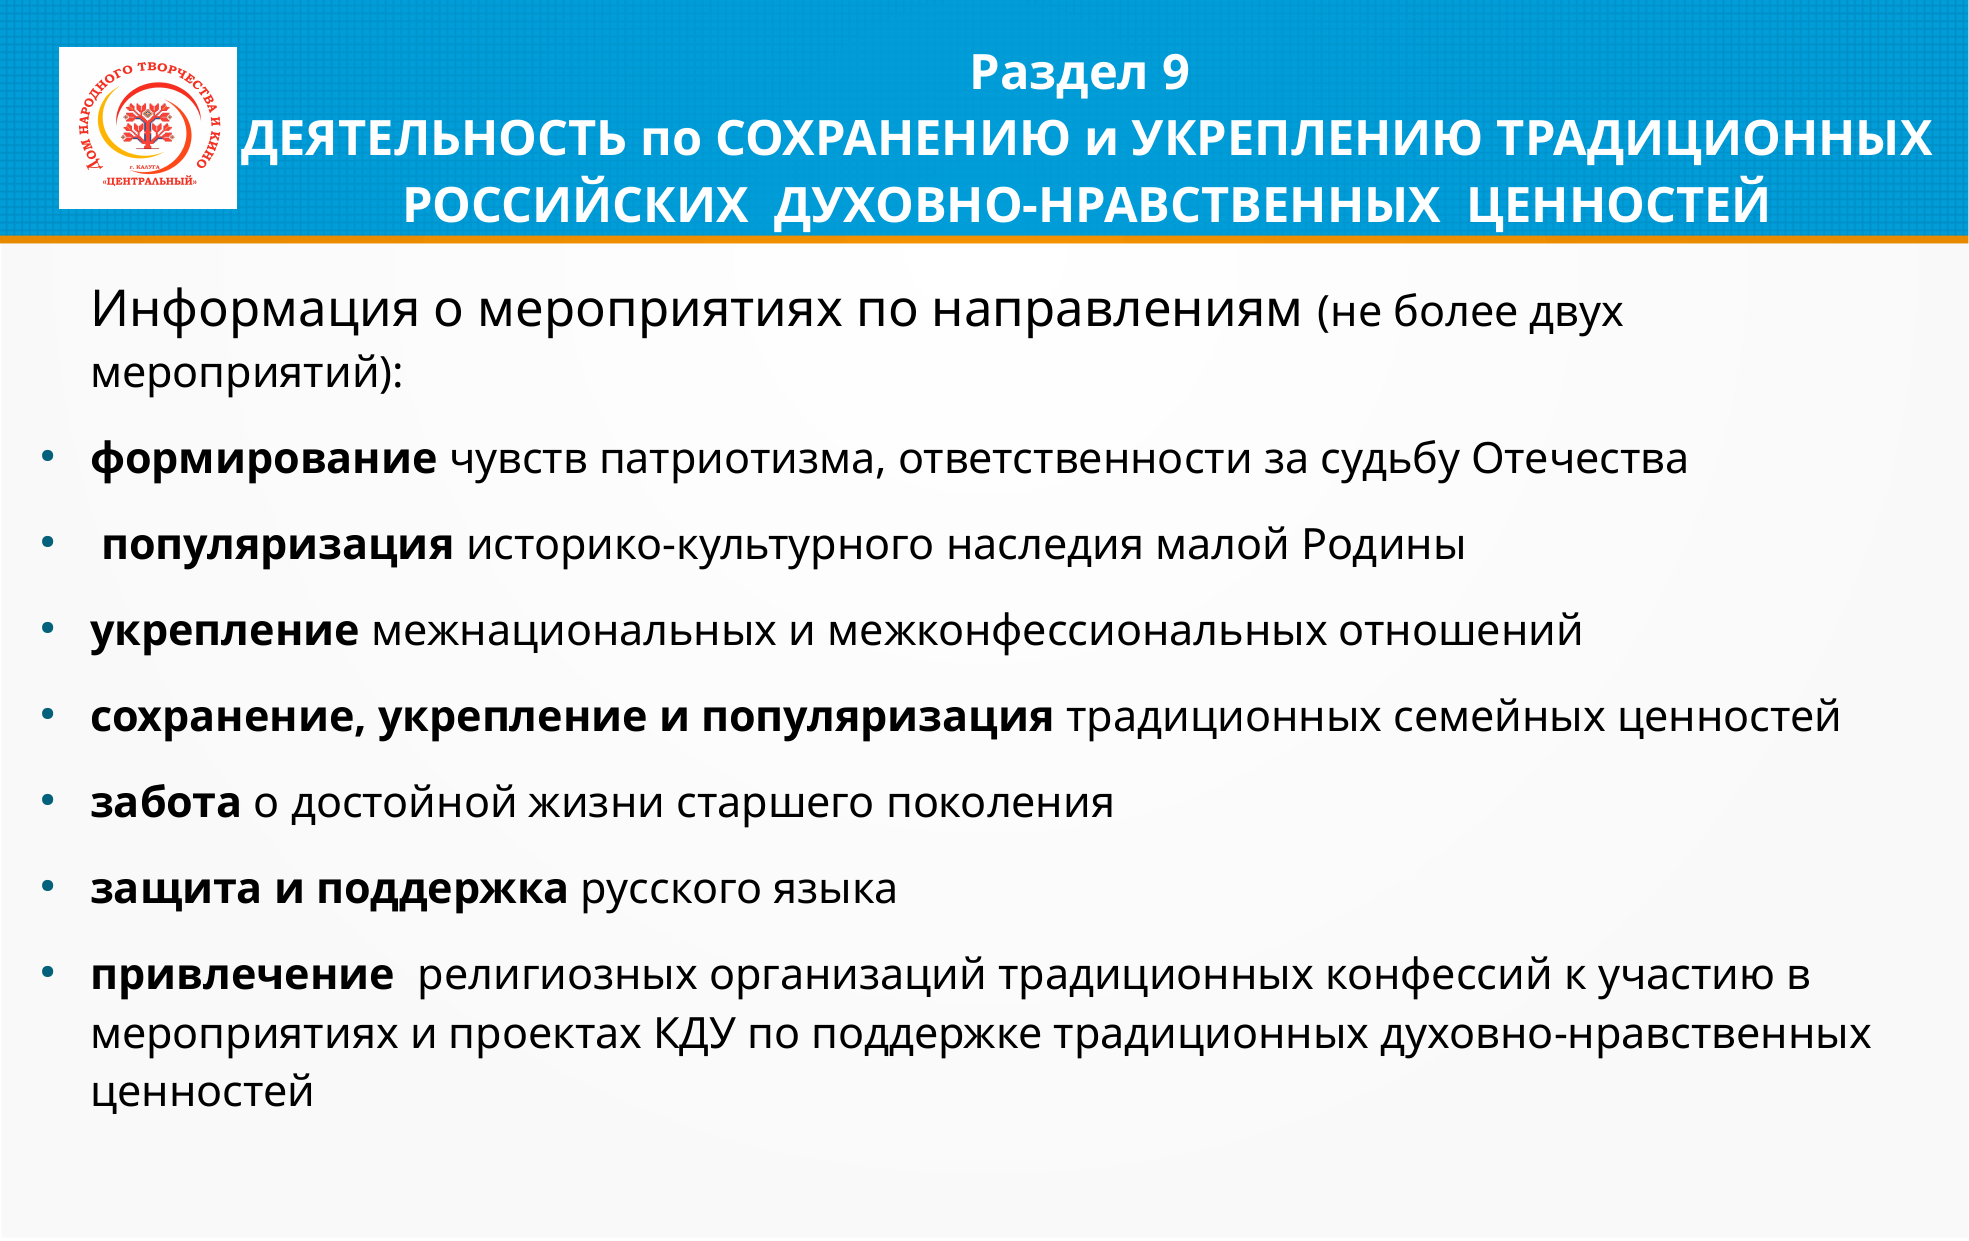

# Раздел 9 ДЕЯТЕЛЬНОСТЬ по СОХРАНЕНИЮ и УКРЕПЛЕНИЮ ТРАДИЦИОННЫХ РОССИЙСКИХ ДУХОВНО-НРАВСТВЕННЫХ ЦЕННОСТЕЙ
Информация о мероприятиях по направлениям (не более двух мероприятий):
формирование чувств патриотизма, ответственности за судьбу Отечества
 популяризация историко-культурного наследия малой Родины
укрепление межнациональных и межконфессиональных отношений
сохранение, укрепление и популяризация традиционных семейных ценностей
забота о достойной жизни старшего поколения
защита и поддержка русского языка
привлечение религиозных организаций традиционных конфессий к участию в мероприятиях и проектах КДУ по поддержке традиционных духовно-нравственных ценностей